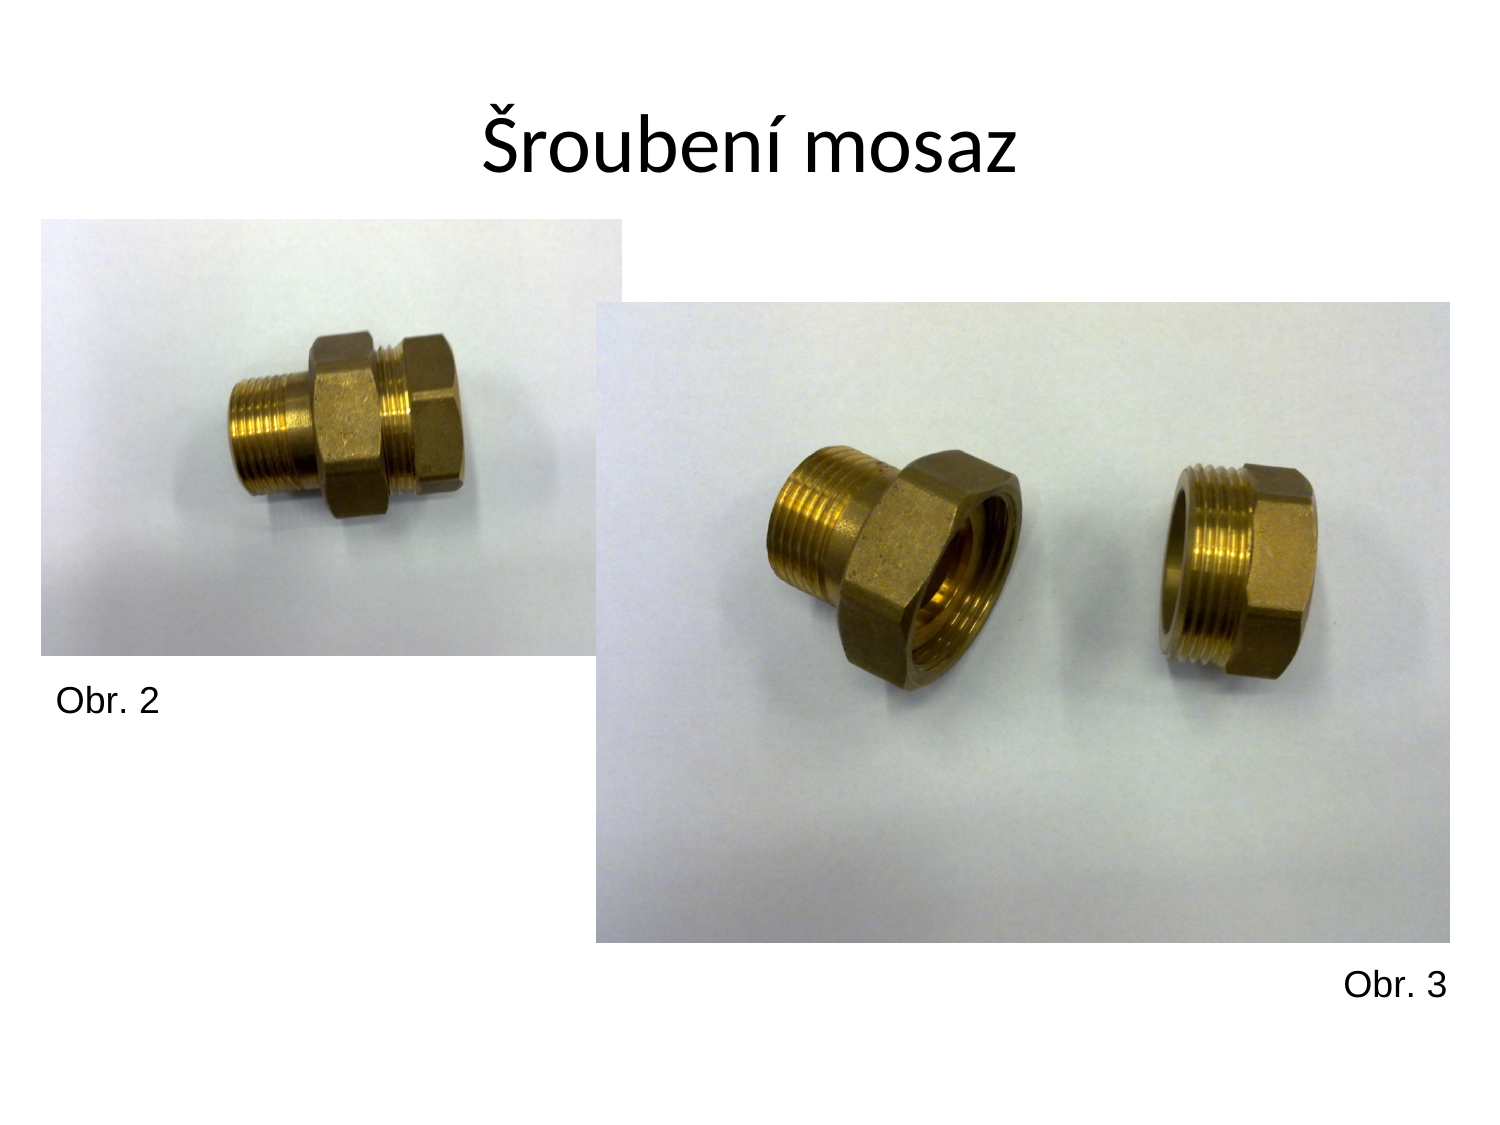

# Šroubení mosaz
Obr. 2
Obr. 3